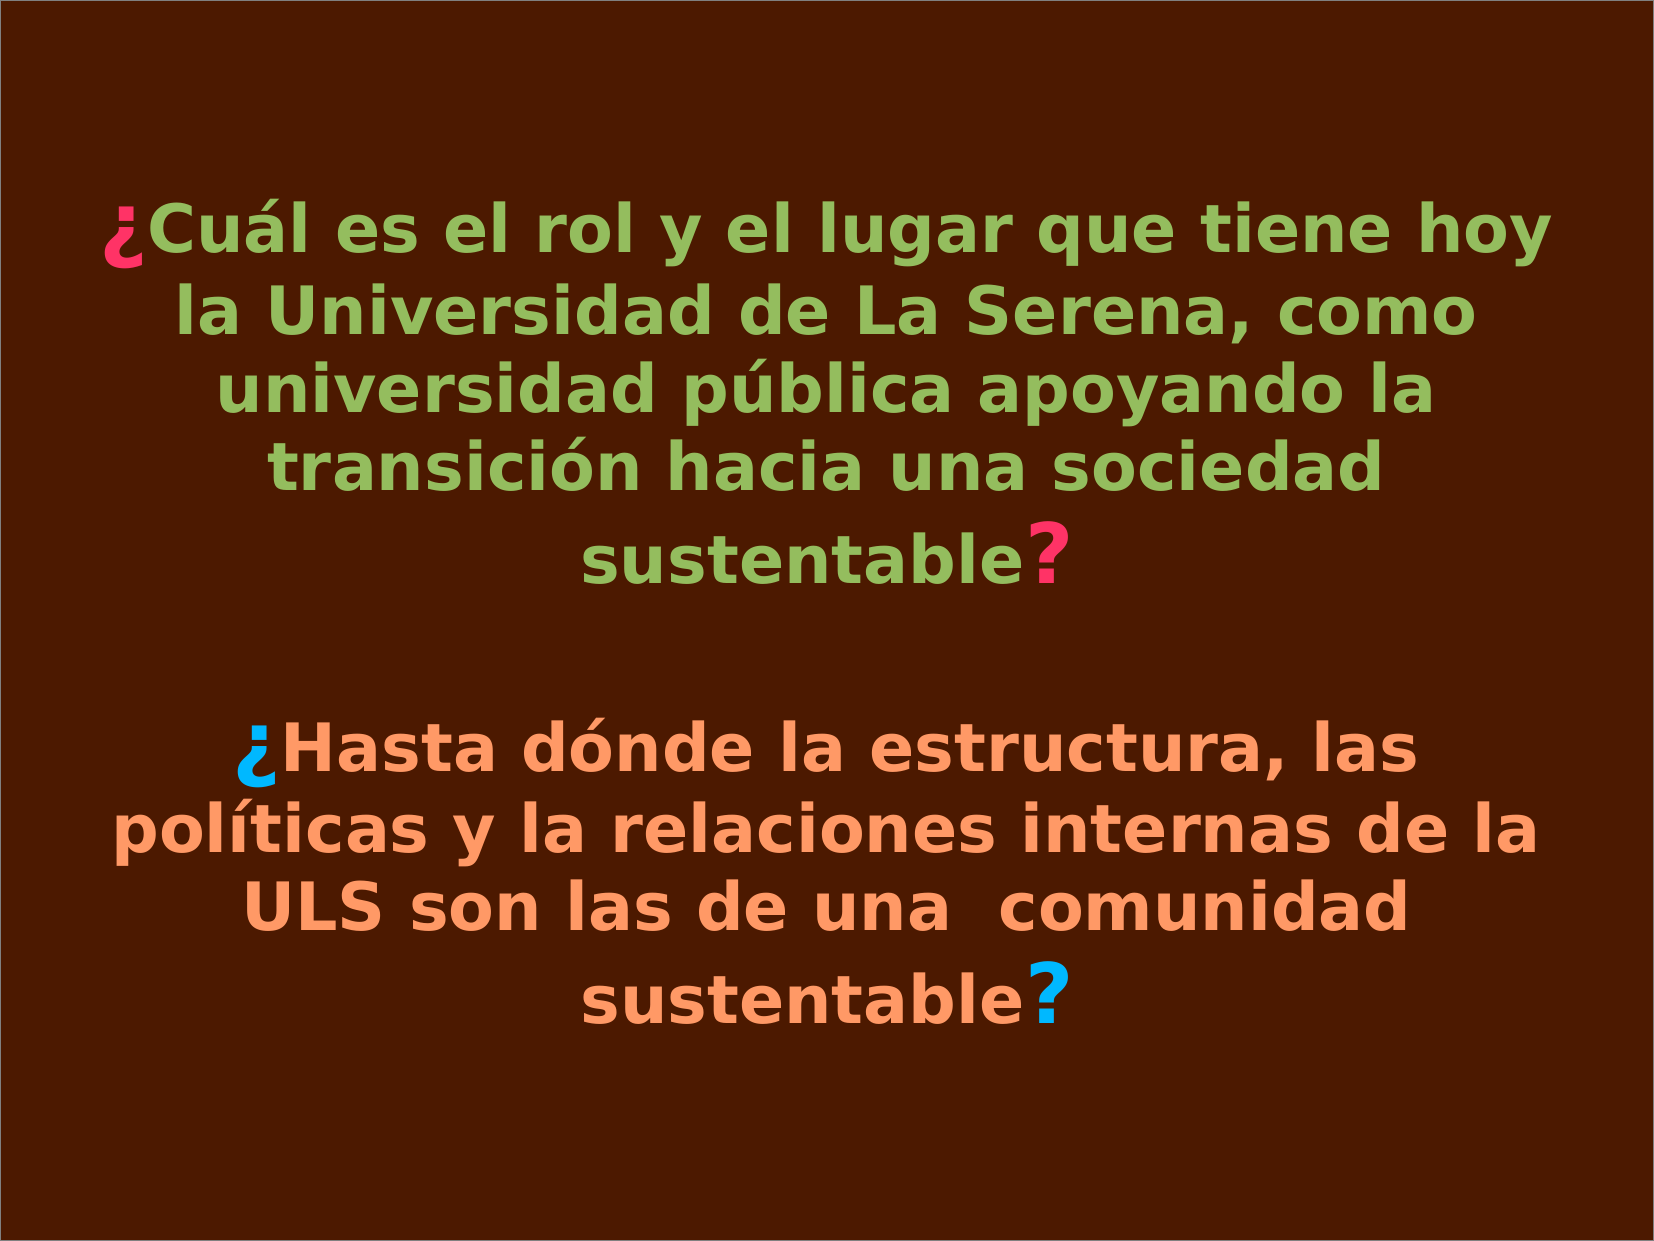

# ¿Cuál es el rol y el lugar que tiene hoy la Universidad de La Serena, como universidad pública apoyando la transición hacia una sociedad sustentable?
¿Hasta dónde la estructura, las políticas y la relaciones internas de la ULS son las de una comunidad sustentable?